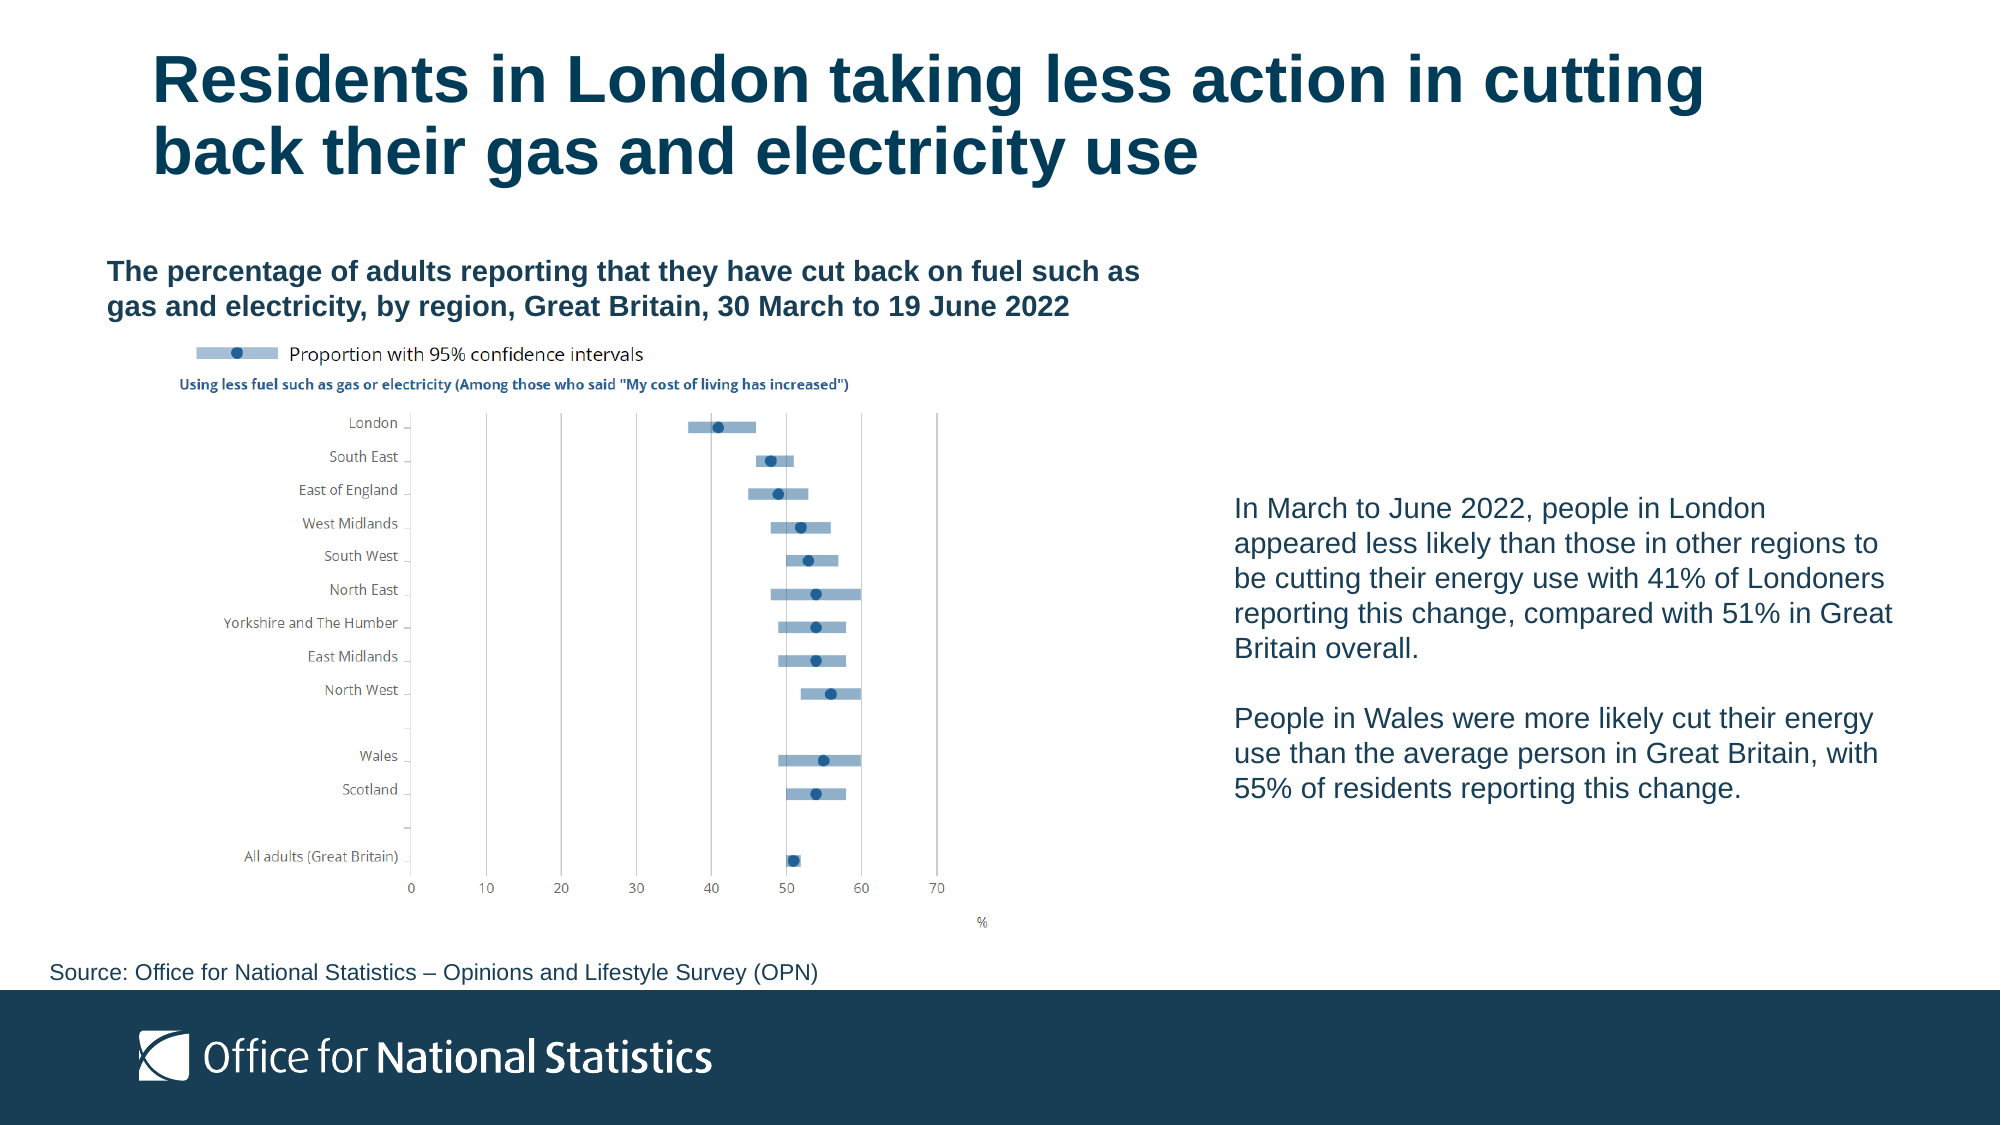

# Residents in London taking less action in cutting back their gas and electricity use
The percentage of adults reporting that they have cut back on fuel such as gas and electricity, by region, Great Britain, 30 March to 19 June 2022
In March to June 2022, people in London appeared less likely than those in other regions to be cutting their energy use with 41% of Londoners reporting this change, compared with 51% in Great Britain overall.
People in Wales were more likely cut their energy use than the average person in Great Britain, with 55% of residents reporting this change.
Source: Office for National Statistics – Opinions and Lifestyle Survey (OPN)